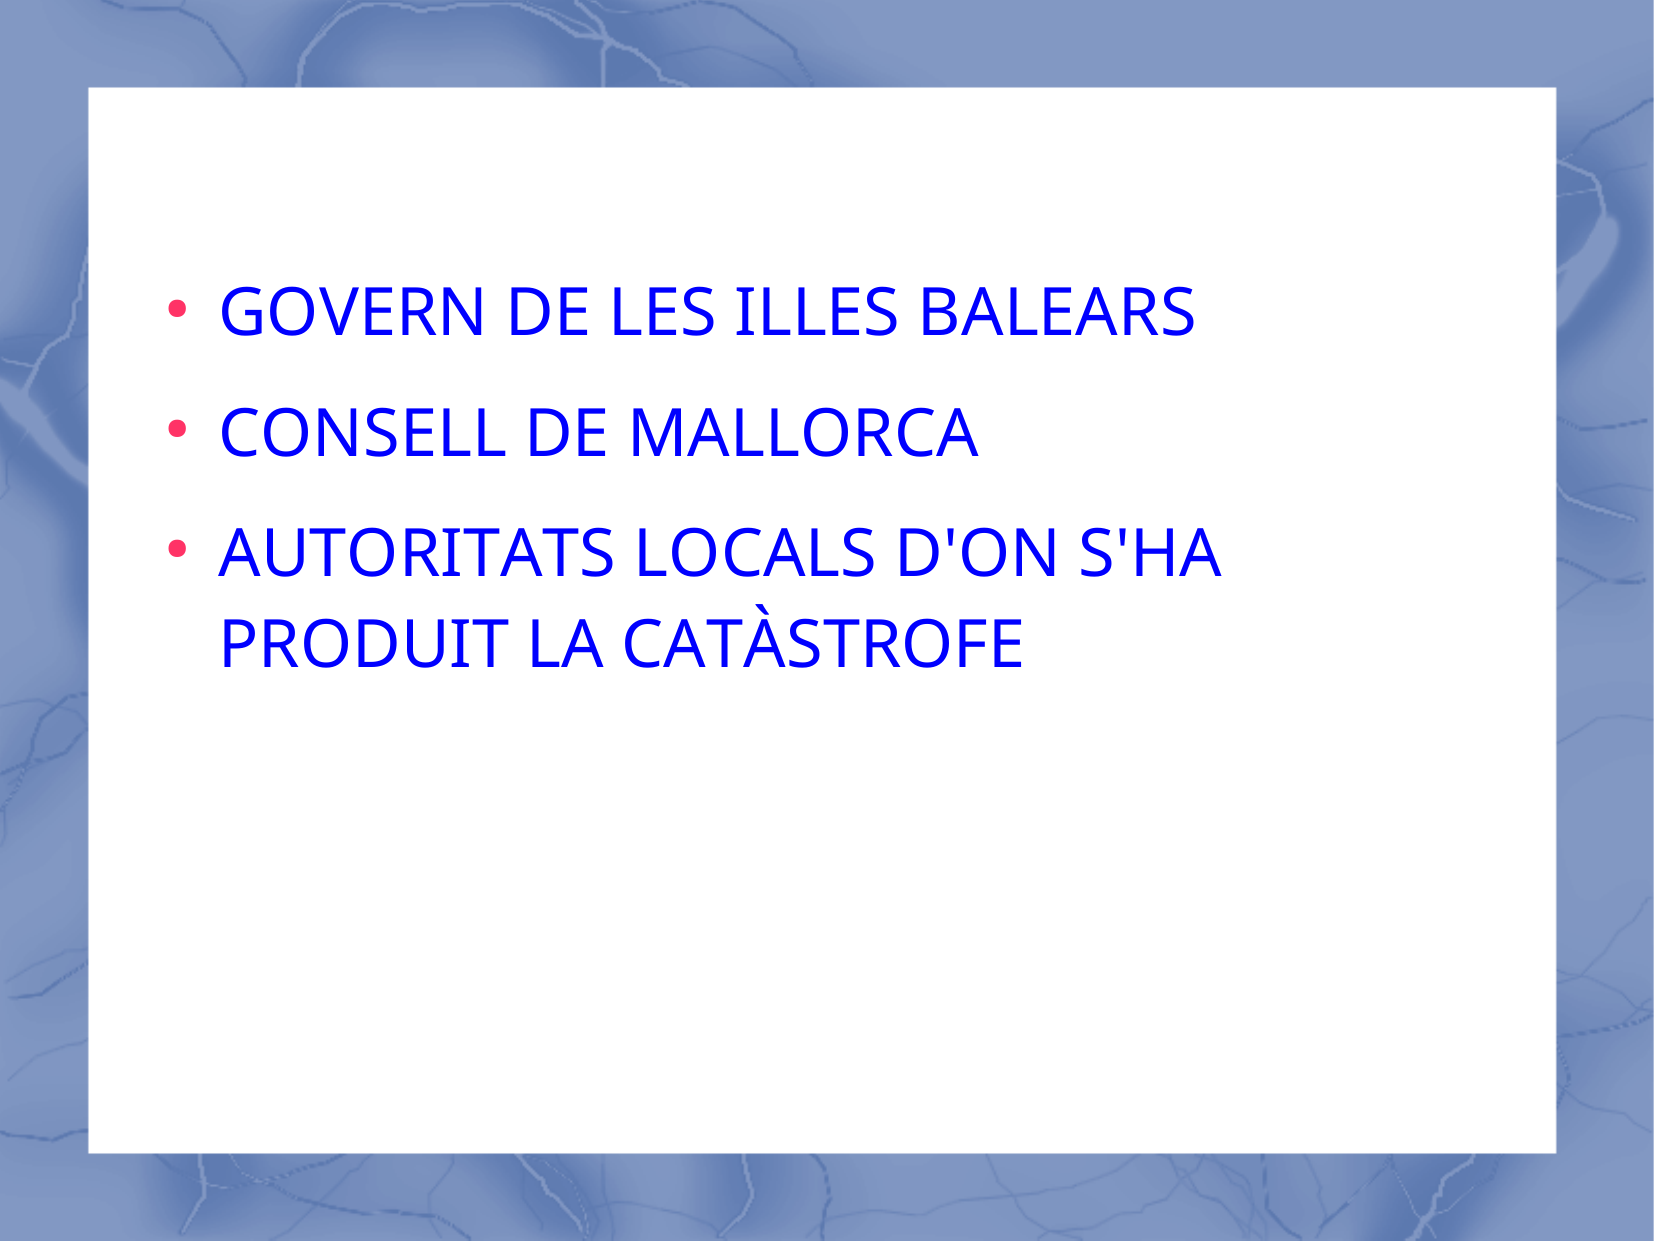

#
GOVERN DE LES ILLES BALEARS
CONSELL DE MALLORCA
AUTORITATS LOCALS D'ON S'HA PRODUIT LA CATÀSTROFE